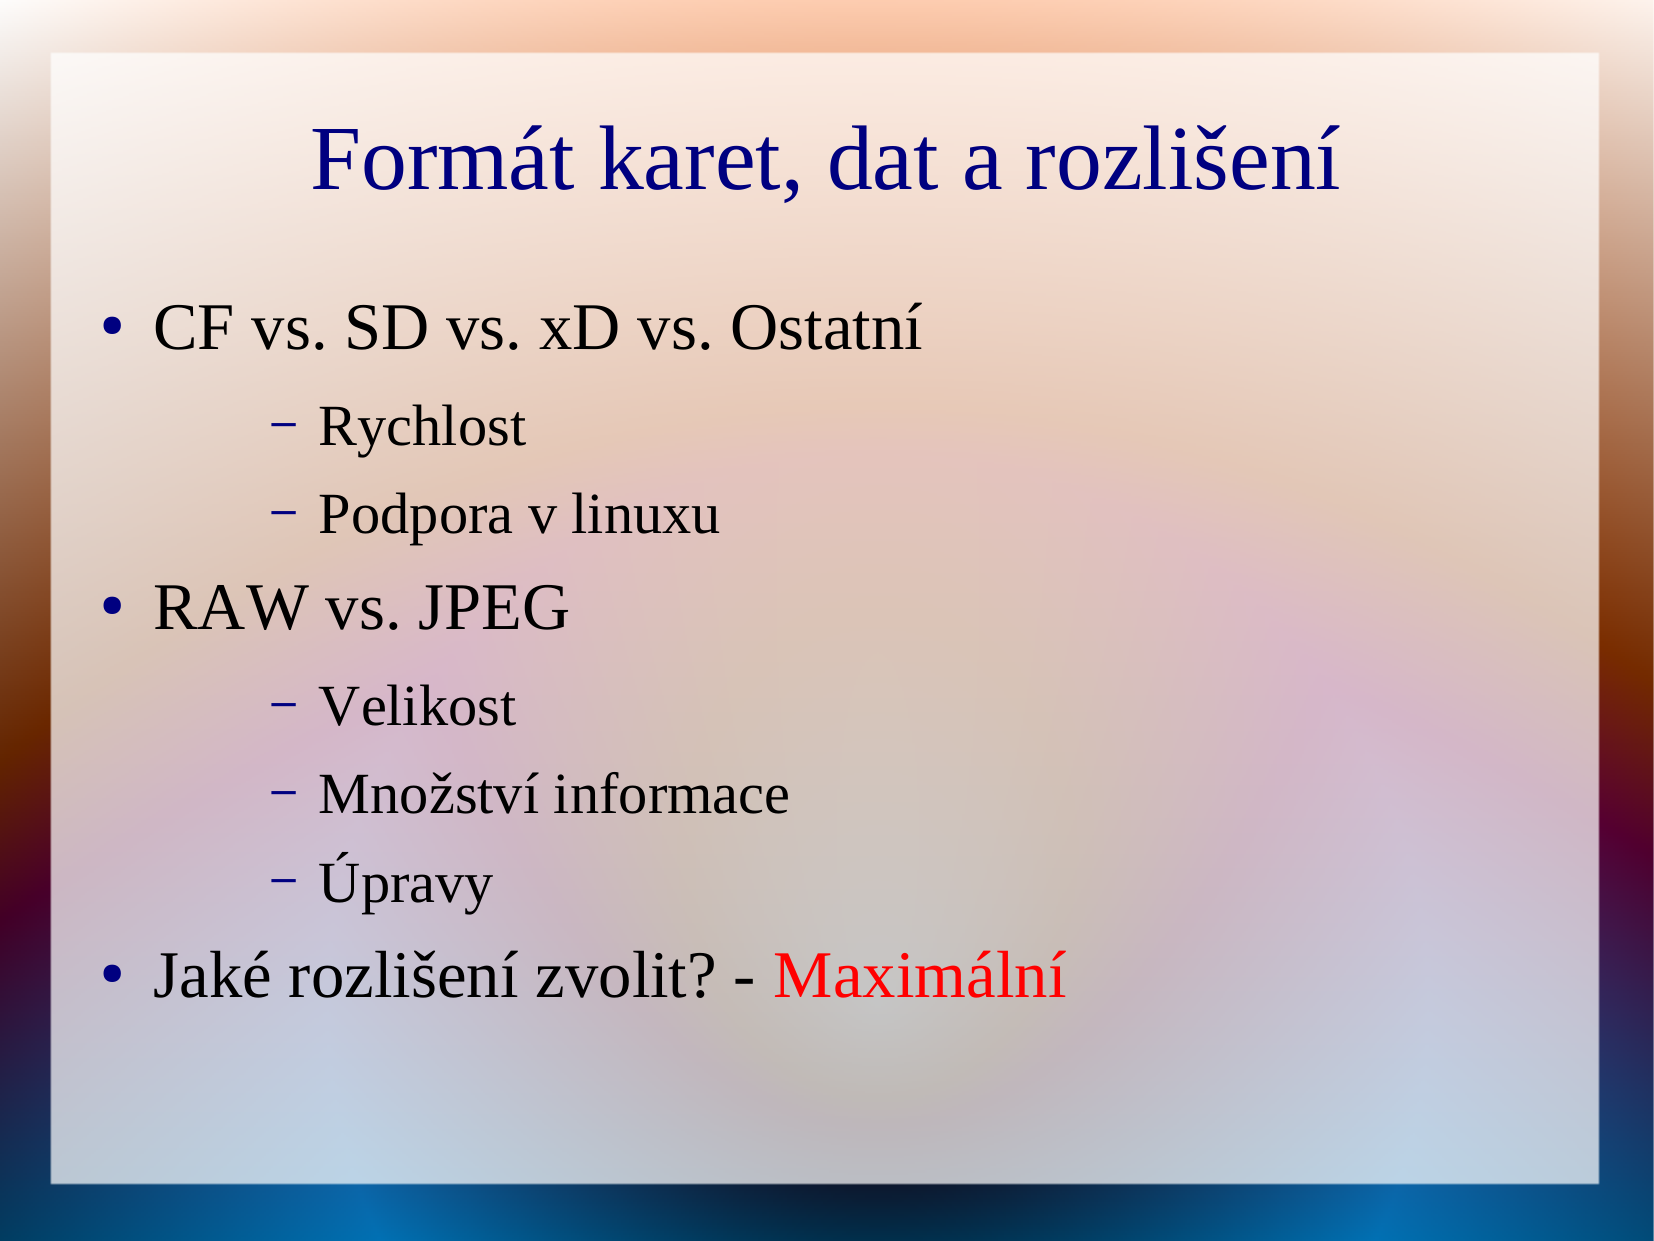

# Formát karet, dat a rozlišení
CF vs. SD vs. xD vs. Ostatní
Rychlost
Podpora v linuxu
RAW vs. JPEG
Velikost
Množství informace
Úpravy
Jaké rozlišení zvolit? - Maximální